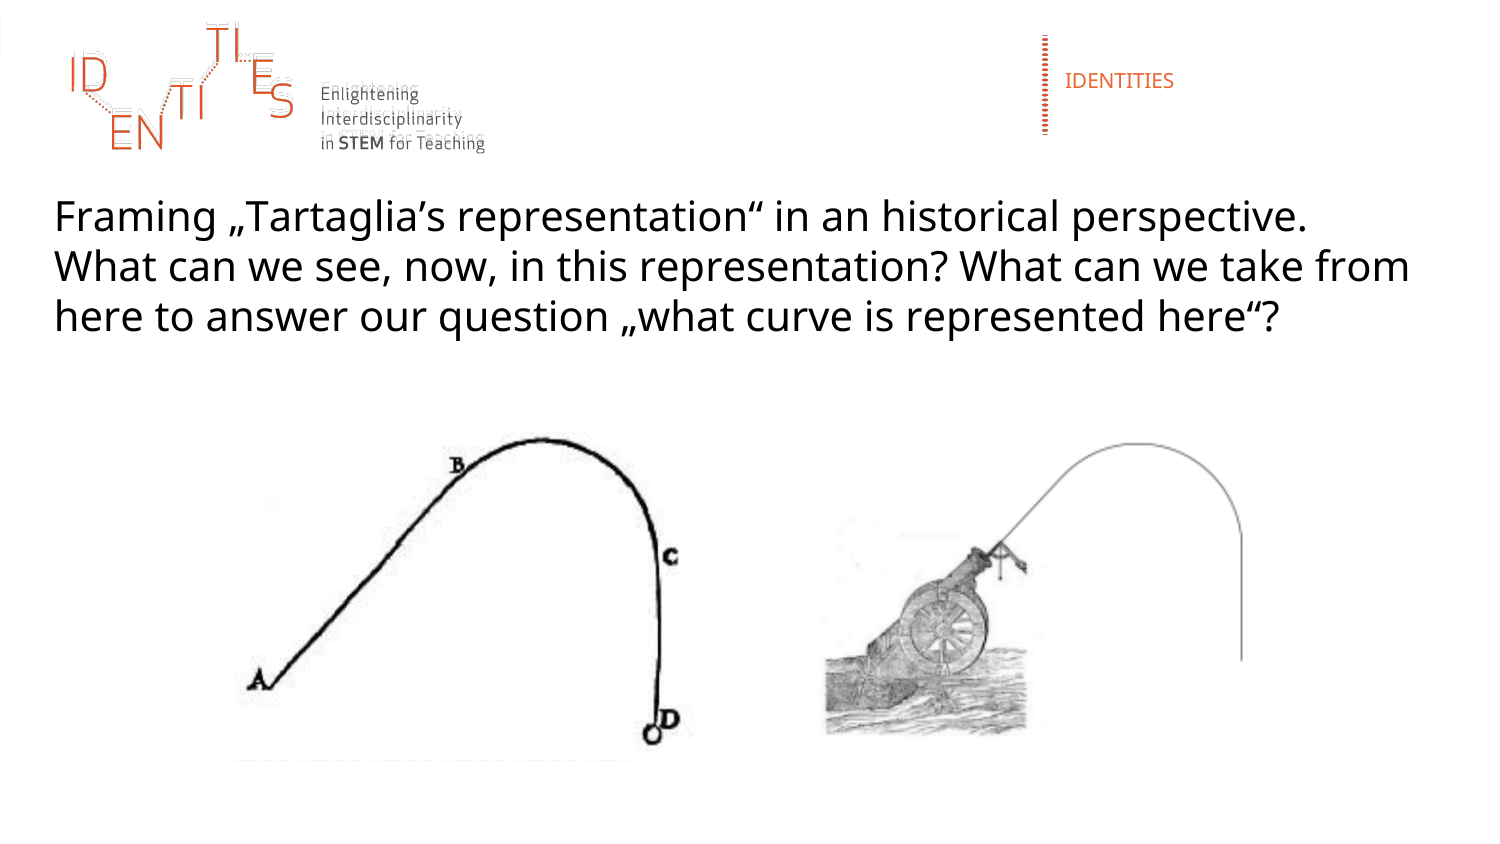

IDENTITIES
Framing „Tartaglia’s representation“ in an historical perspective.
What can we see, now, in this representation? What can we take from here to answer our question „what curve is represented here“?